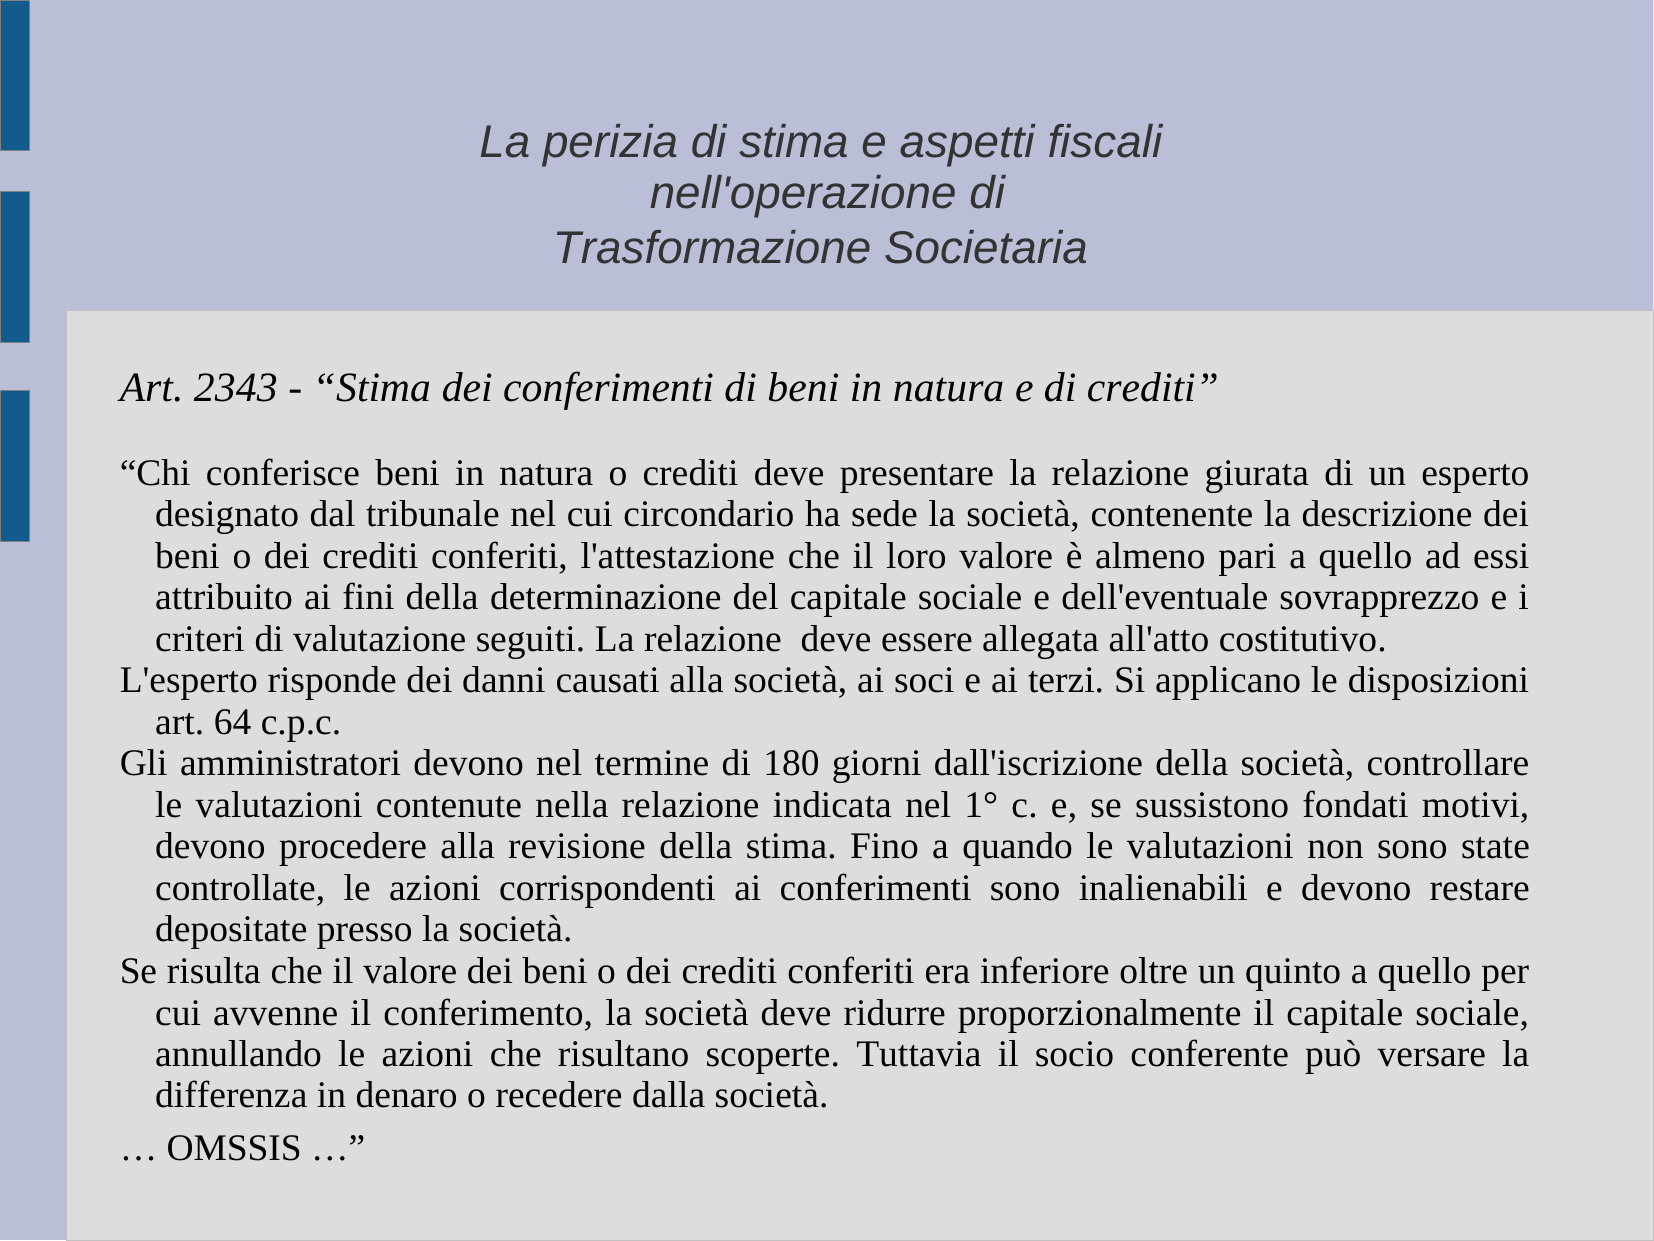

# La perizia di stima e aspetti fiscali nell'operazione di Trasformazione Societaria
Art. 2343 - “Stima dei conferimenti di beni in natura e di crediti”
“Chi conferisce beni in natura o crediti deve presentare la relazione giurata di un esperto designato dal tribunale nel cui circondario ha sede la società, contenente la descrizione dei beni o dei crediti conferiti, l'attestazione che il loro valore è almeno pari a quello ad essi attribuito ai fini della determinazione del capitale sociale e dell'eventuale sovrapprezzo e i criteri di valutazione seguiti. La relazione deve essere allegata all'atto costitutivo.
L'esperto risponde dei danni causati alla società, ai soci e ai terzi. Si applicano le disposizioni art. 64 c.p.c.
Gli amministratori devono nel termine di 180 giorni dall'iscrizione della società, controllare le valutazioni contenute nella relazione indicata nel 1° c. e, se sussistono fondati motivi, devono procedere alla revisione della stima. Fino a quando le valutazioni non sono state controllate, le azioni corrispondenti ai conferimenti sono inalienabili e devono restare depositate presso la società.
Se risulta che il valore dei beni o dei crediti conferiti era inferiore oltre un quinto a quello per cui avvenne il conferimento, la società deve ridurre proporzionalmente il capitale sociale, annullando le azioni che risultano scoperte. Tuttavia il socio conferente può versare la differenza in denaro o recedere dalla società.
… OMSSIS …”